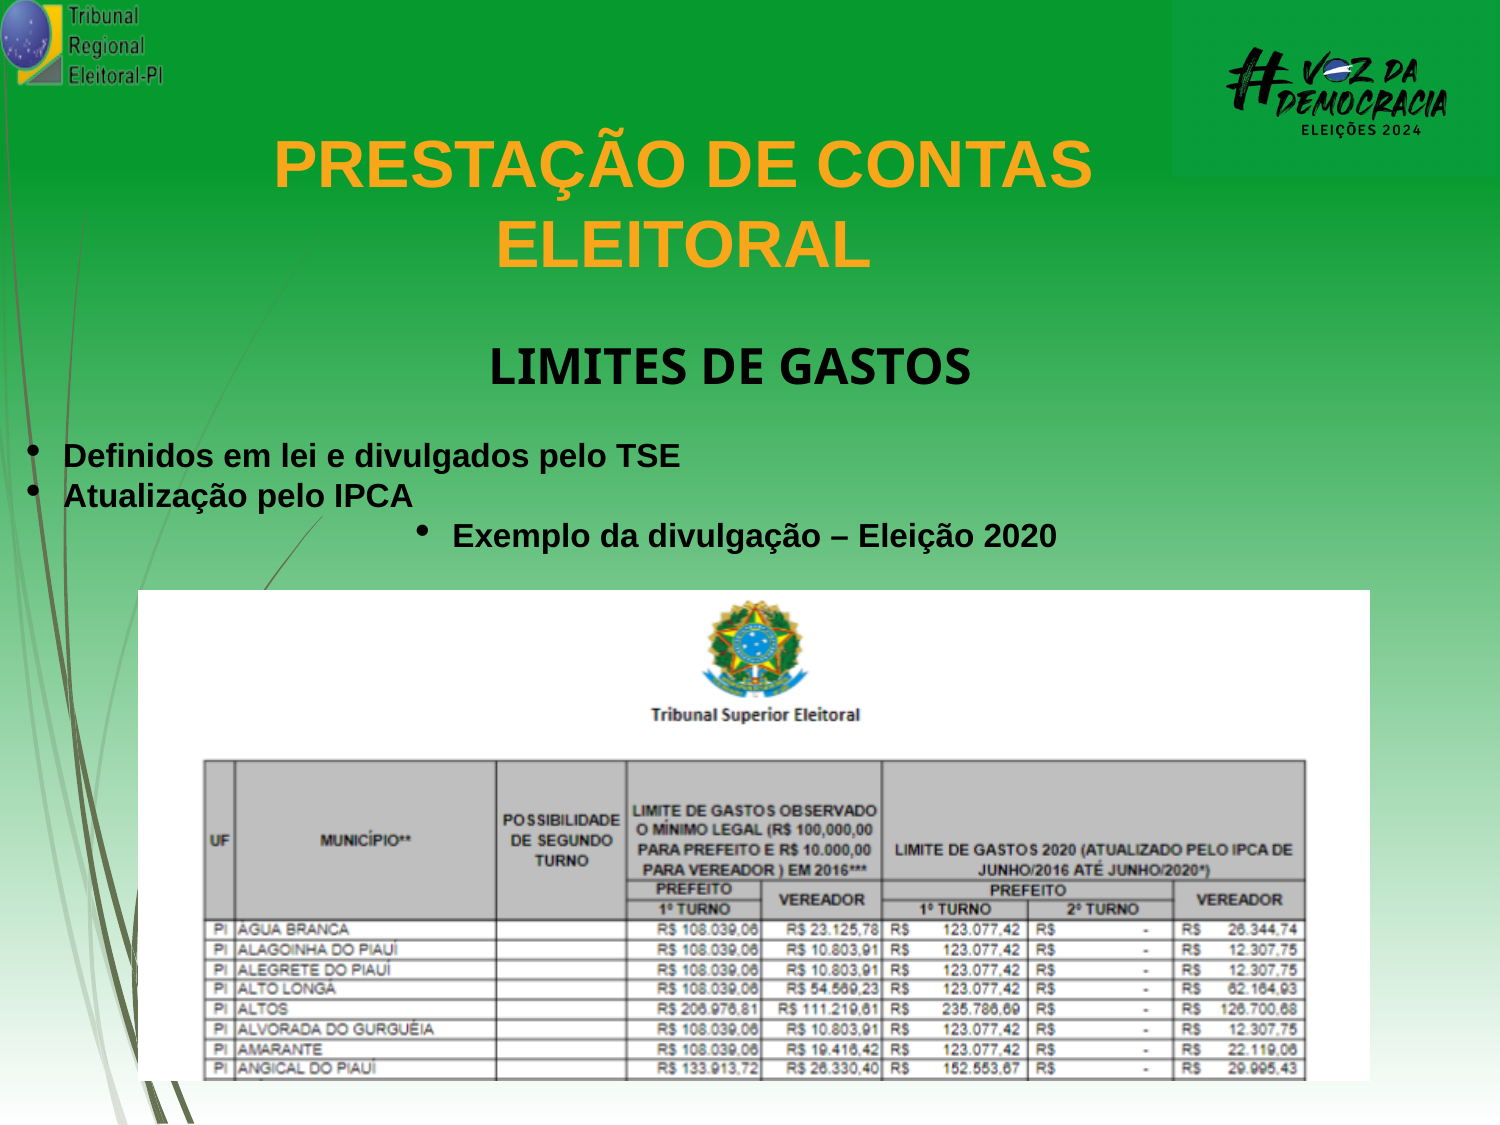

PRESTAÇÃO DE CONTAS
ELEITORAL
LIMITES DE GASTOS
Definidos em lei e divulgados pelo TSE
Atualização pelo IPCA
Exemplo da divulgação – Eleição 2020